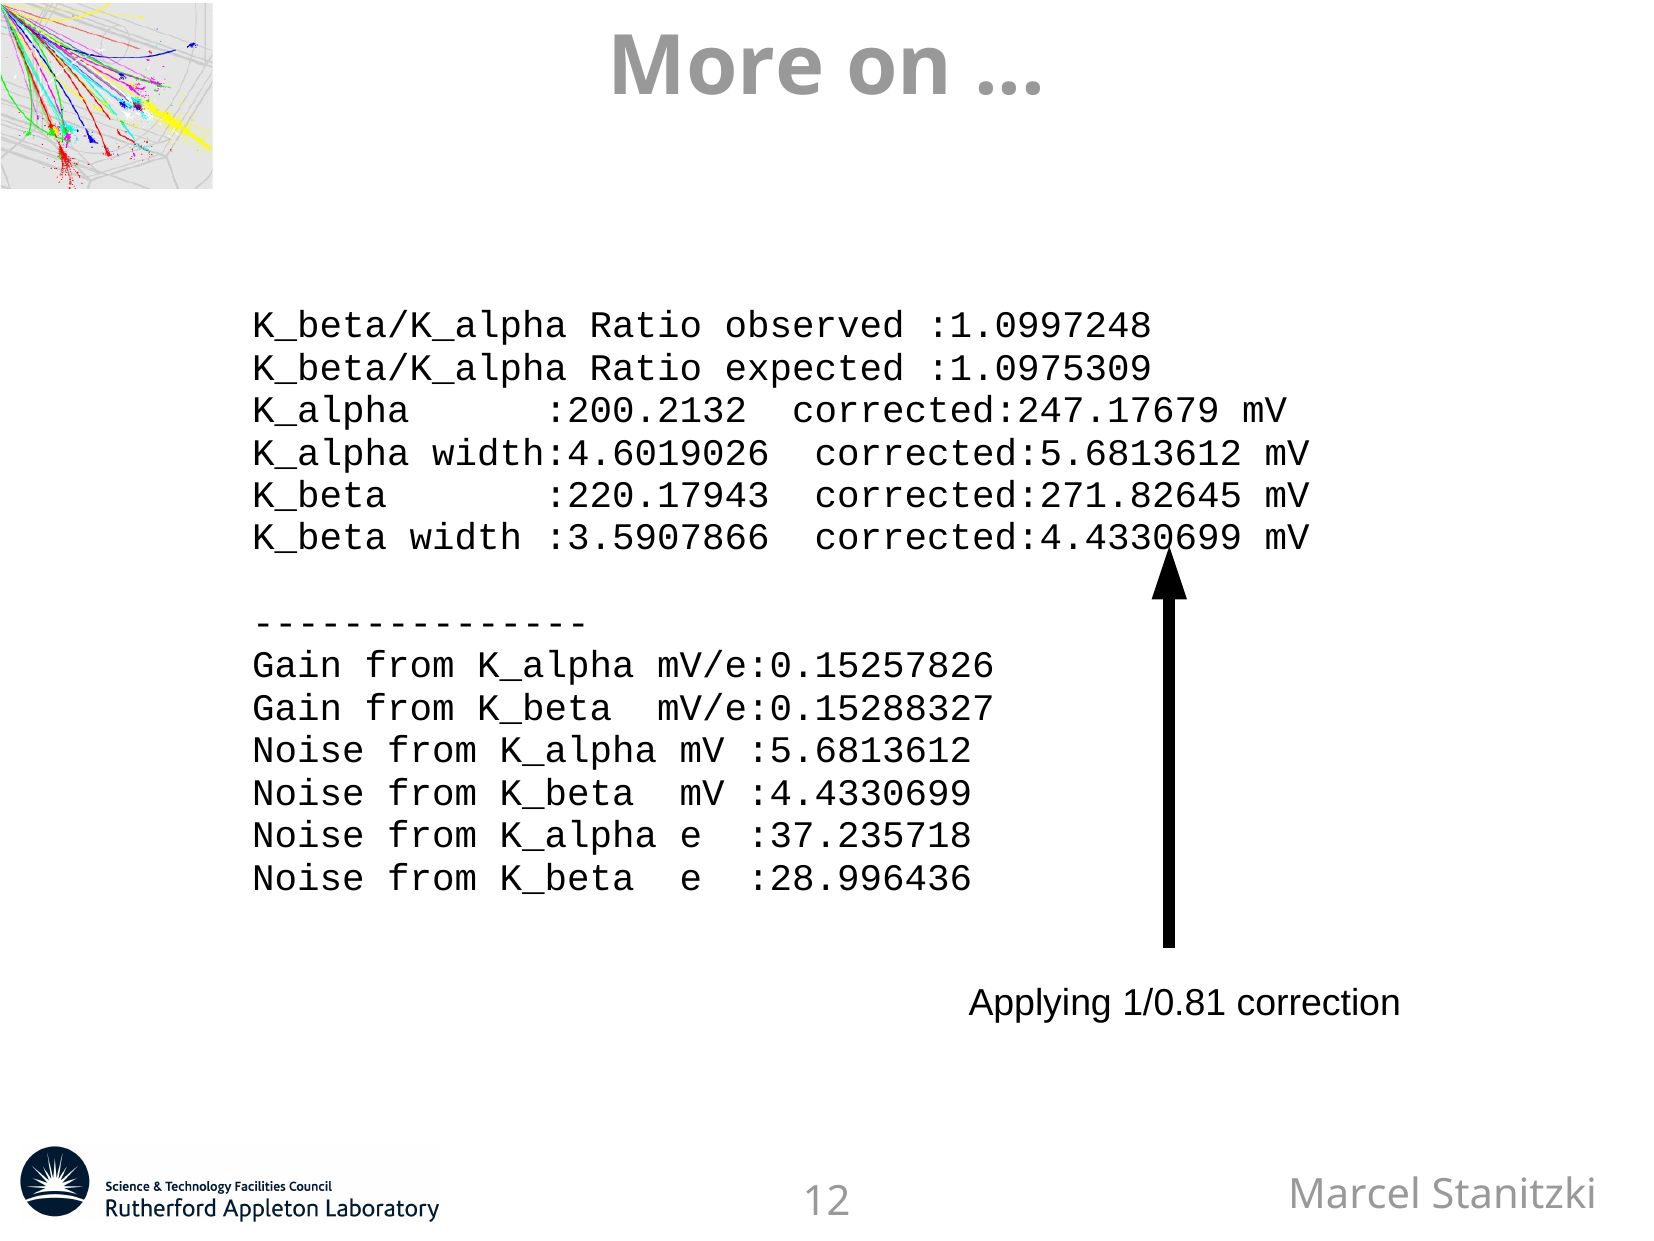

# More on ...
K_beta/K_alpha Ratio observed :1.0997248
K_beta/K_alpha Ratio expected :1.0975309
K_alpha :200.2132 corrected:247.17679 mV
K_alpha width:4.6019026 corrected:5.6813612 mV
K_beta :220.17943 corrected:271.82645 mV
K_beta width :3.5907866 corrected:4.4330699 mV
---------------
Gain from K_alpha mV/e:0.15257826
Gain from K_beta mV/e:0.15288327
Noise from K_alpha mV :5.6813612
Noise from K_beta mV :4.4330699
Noise from K_alpha e :37.235718
Noise from K_beta e :28.996436
Applying 1/0.81 correction